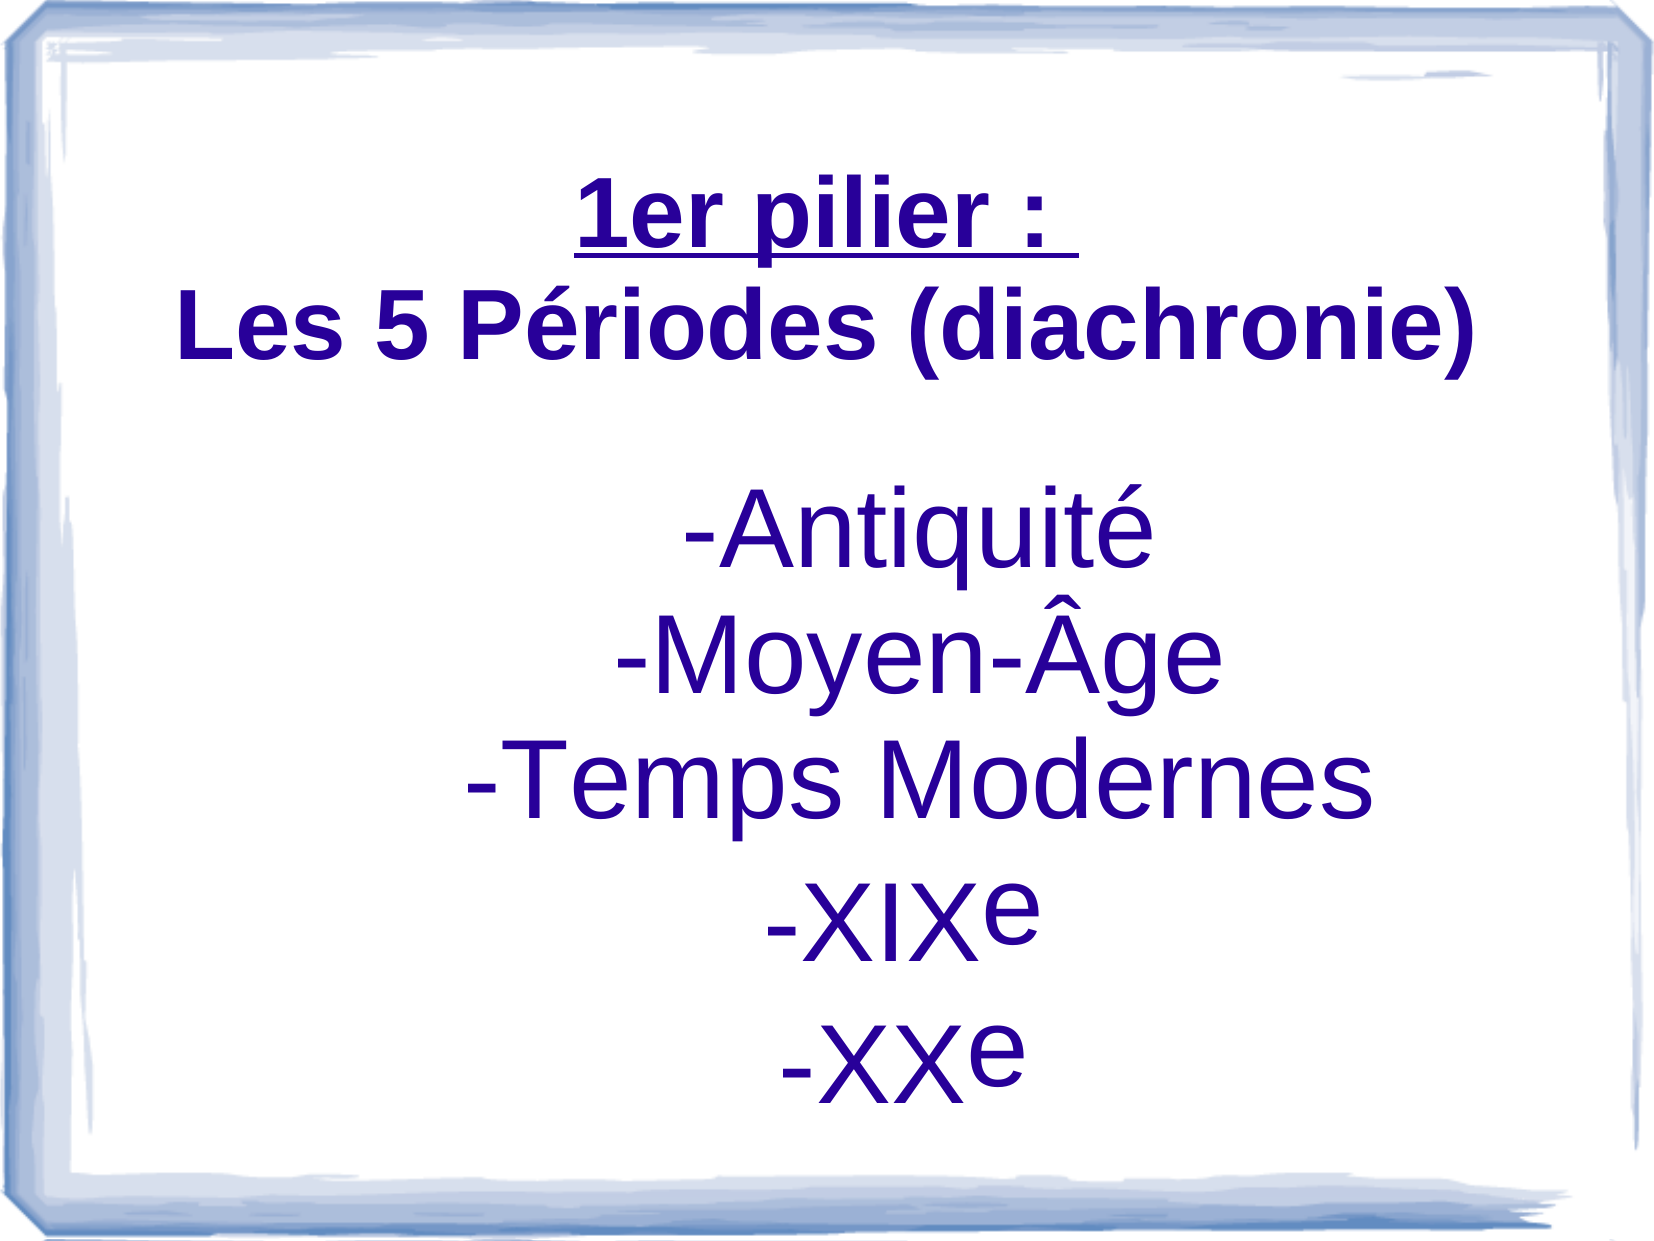

# 1er pilier : Les 5 Périodes (diachronie)
-Antiquité
-Moyen-Âge
-Temps Modernes
-XIXe
-XXe